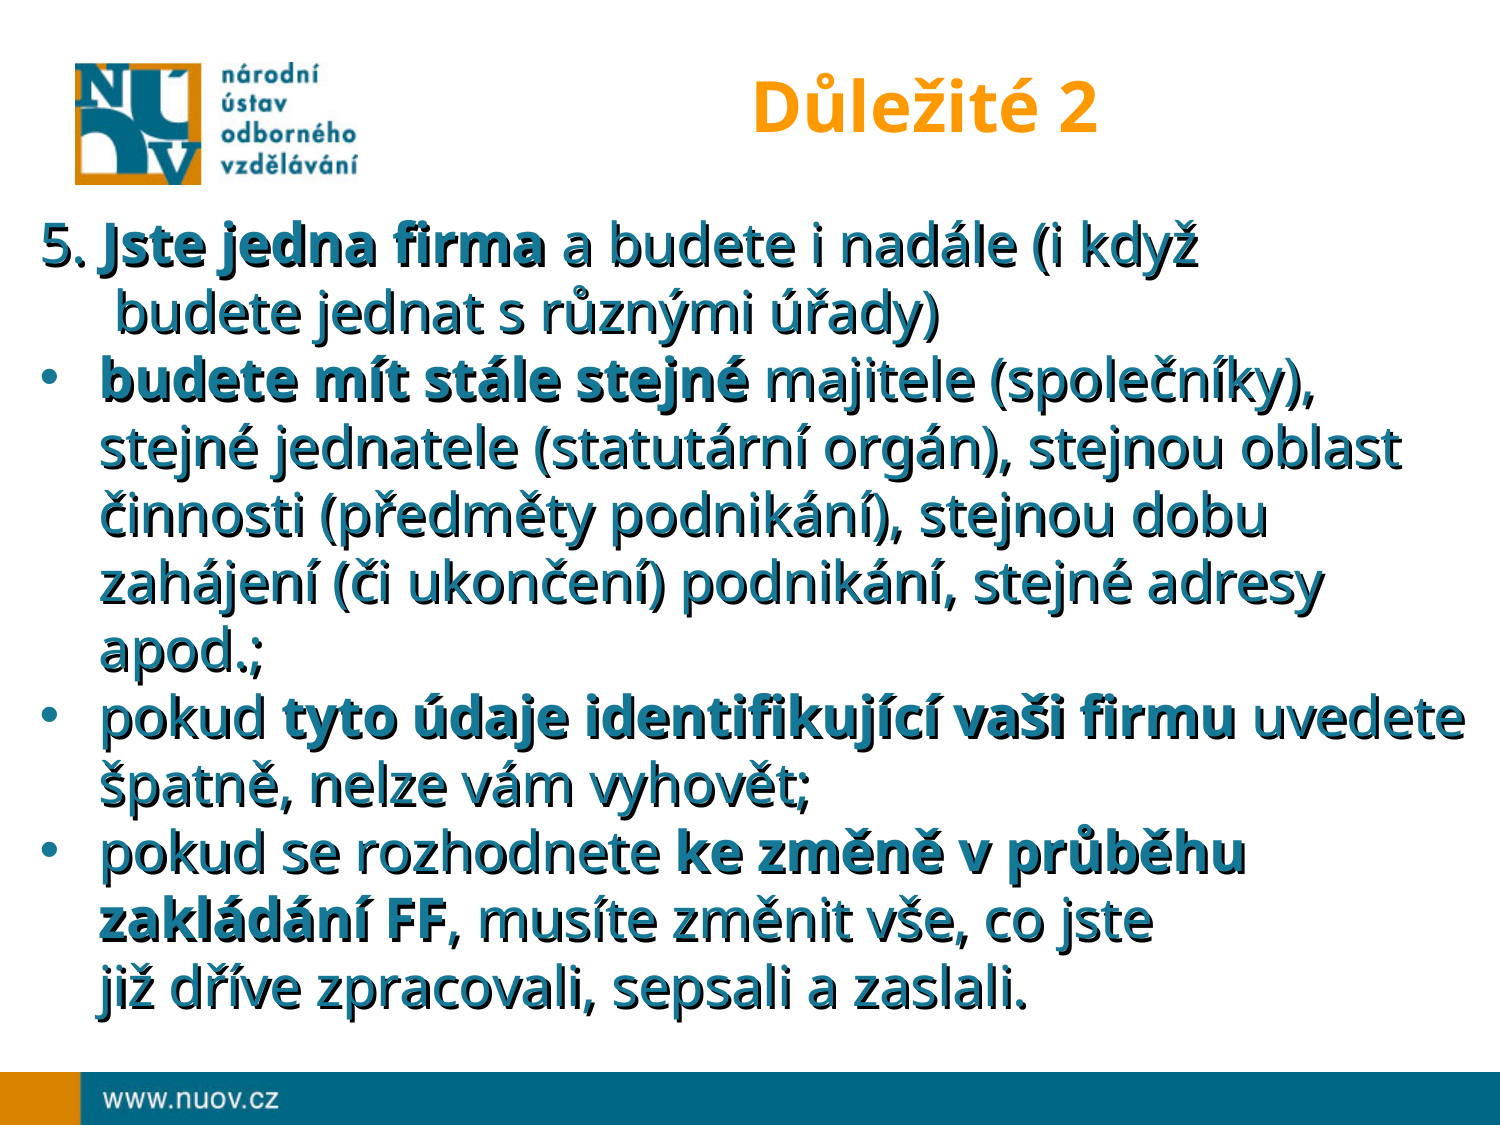

# Důležité 2
5. Jste jedna firma a budete i nadále (i když
 budete jednat s různými úřady)
budete mít stále stejné majitele (společníky), stejné jednatele (statutární orgán), stejnou oblast činnosti (předměty podnikání), stejnou dobu zahájení (či ukončení) podnikání, stejné adresy apod.;
pokud tyto údaje identifikující vaši firmu uvedete špatně, nelze vám vyhovět;
pokud se rozhodnete ke změně v průběhu zakládání FF, musíte změnit vše, co jste
již dříve zpracovali, sepsali a zaslali.